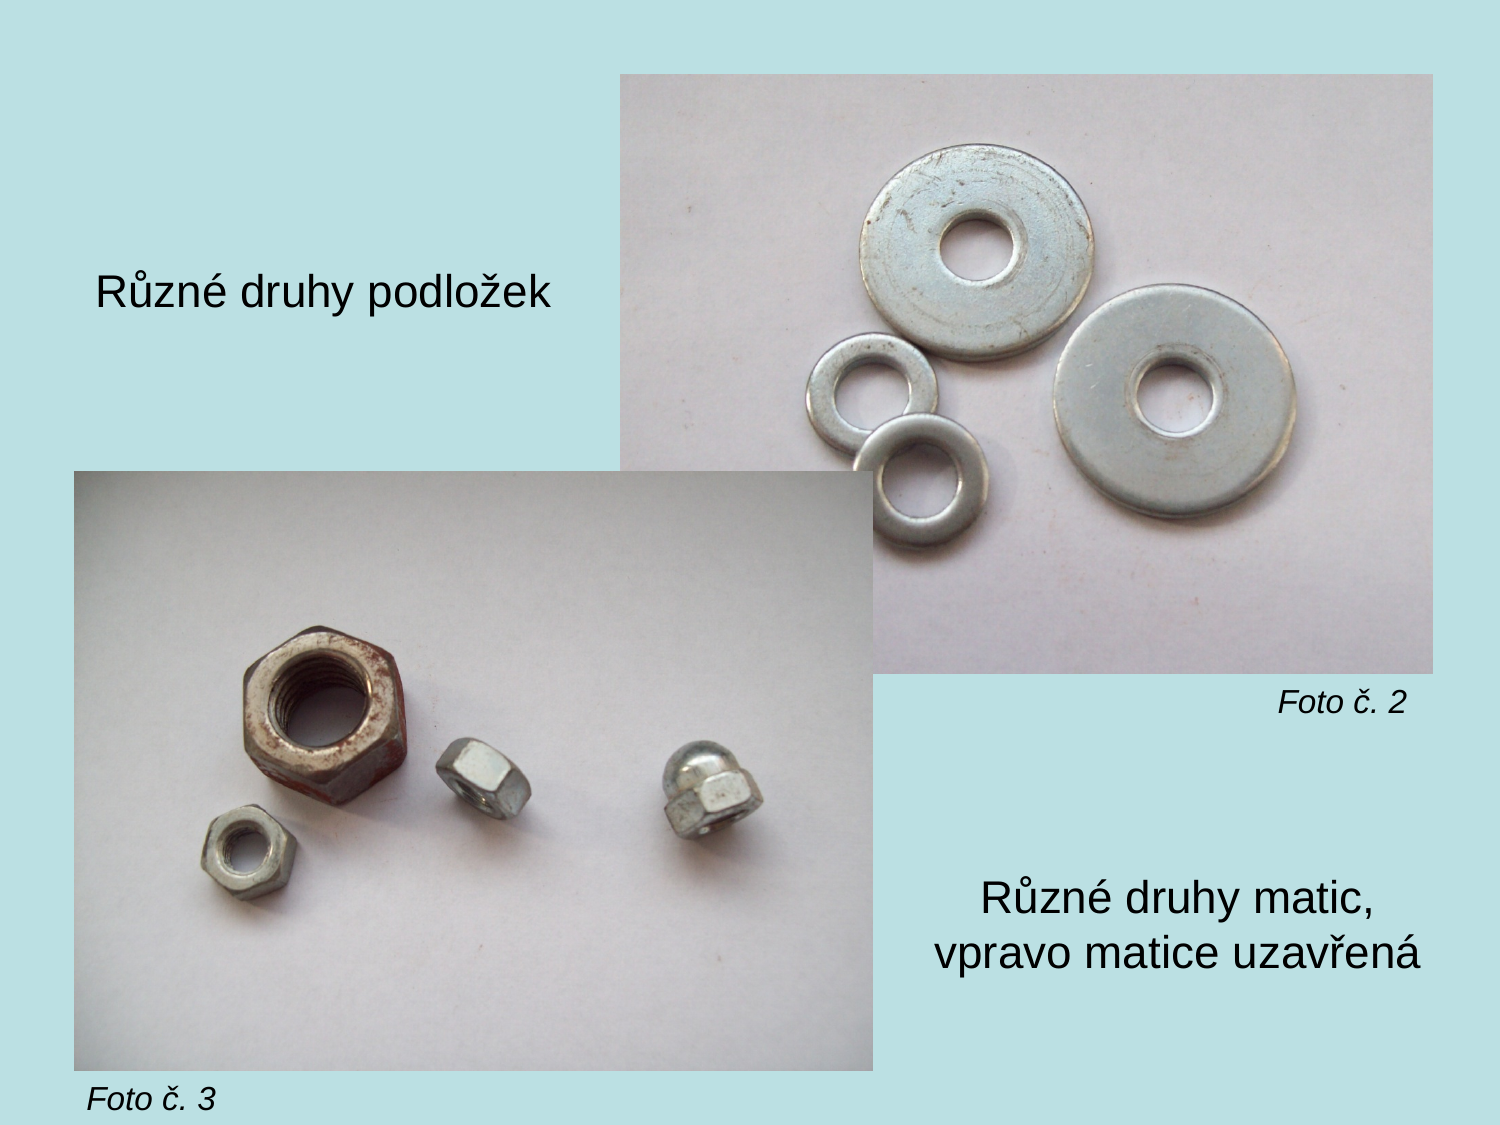

Různé druhy podložek
Foto č. 2
Různé druhy matic, vpravo matice uzavřená
Foto č. 3